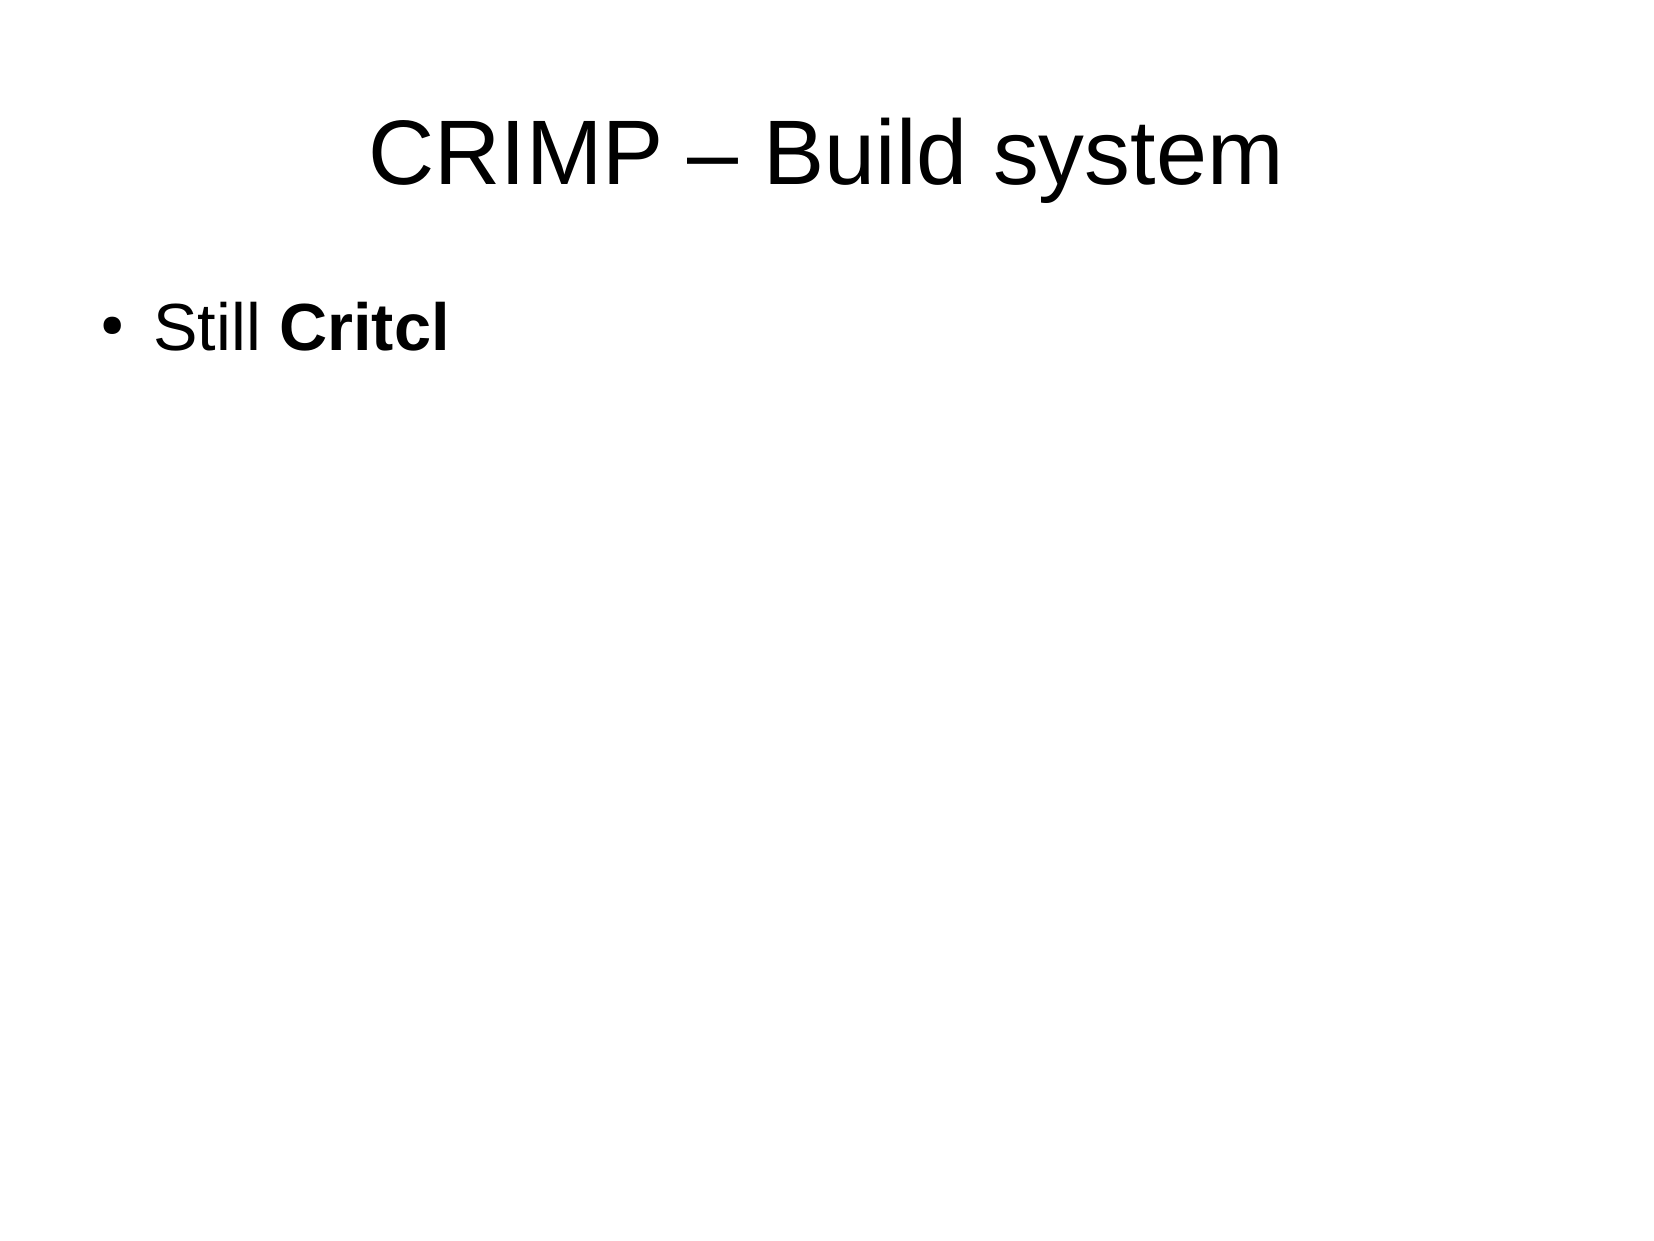

# CRIMP – Build system
Still Critcl